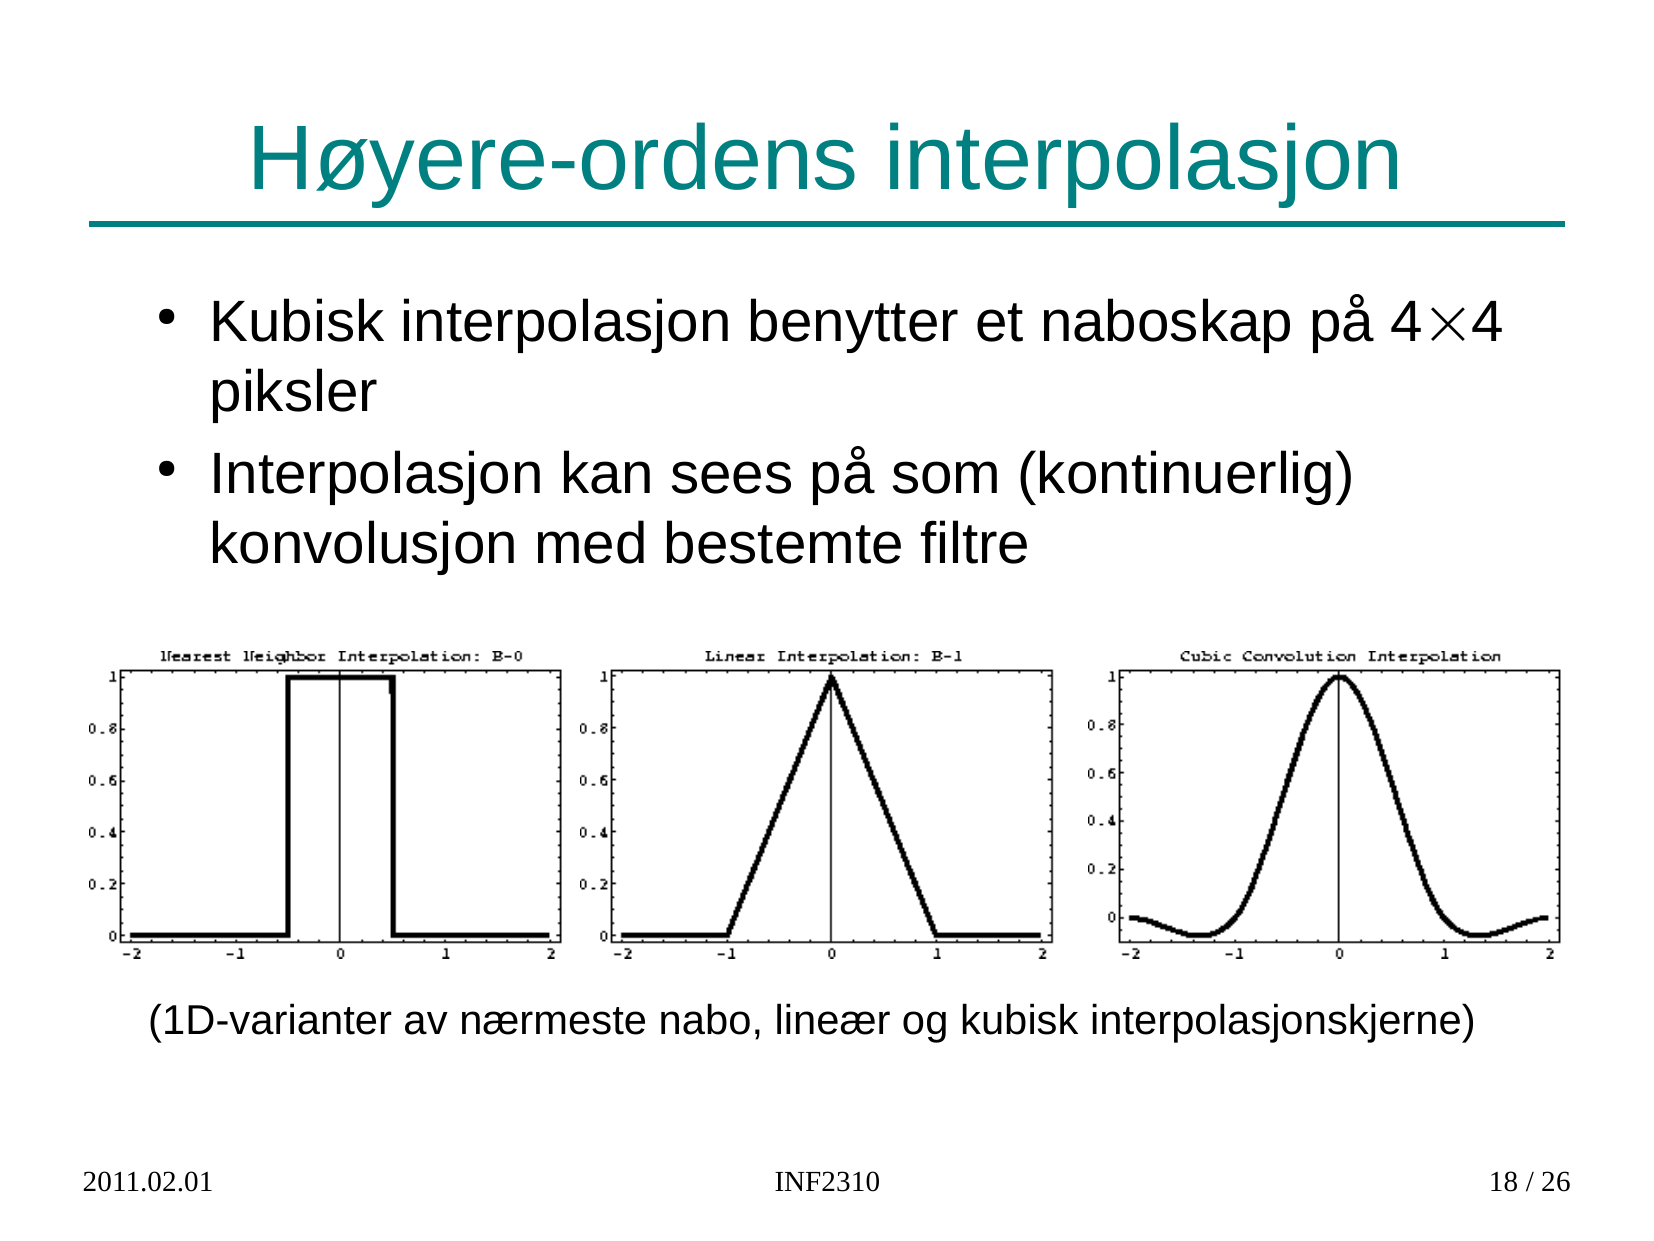

# Høyere-ordens interpolasjon
Kubisk interpolasjon benytter et naboskap på 44 piksler
Interpolasjon kan sees på som (kontinuerlig) konvolusjon med bestemte filtre
(1D-varianter av nærmeste nabo, lineær og kubisk interpolasjonskjerne)
2011.02.01
INF2310
18